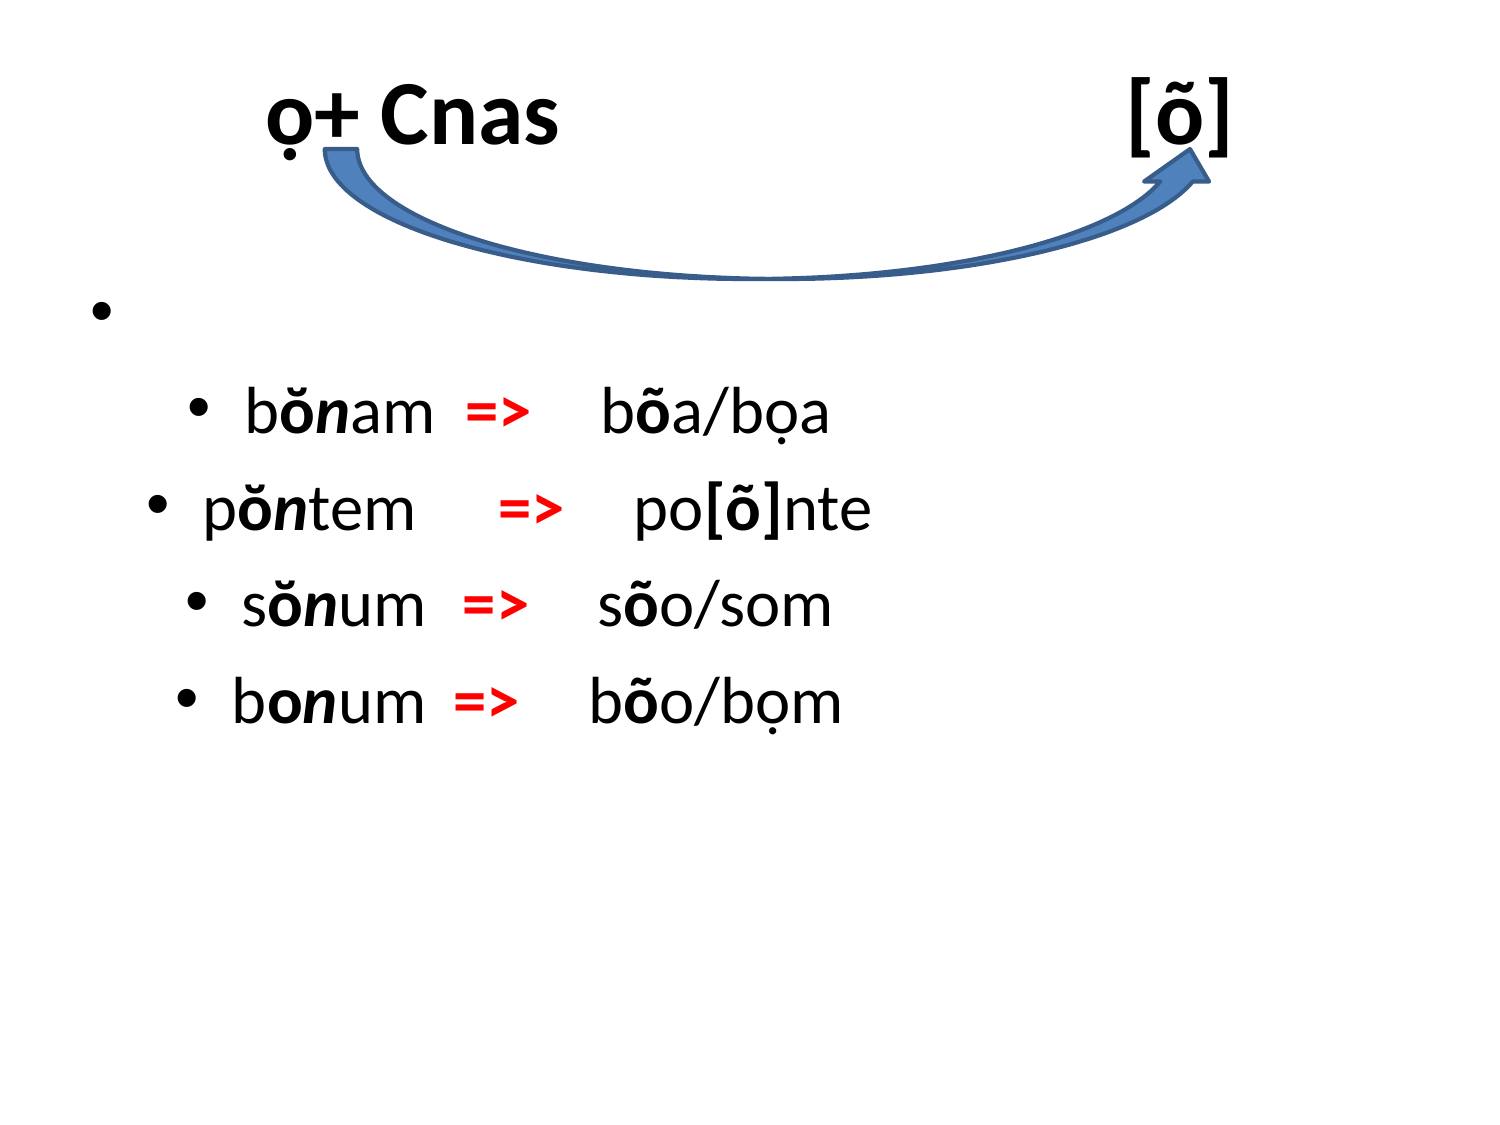

# ọ+ Cnas	 [õ]
bŏnam	 => 	bõa/bọa
pŏntem	 => 	po[õ]nte
sŏnum	 => 	sõo/som
bonum	 => 	bõo/bọm